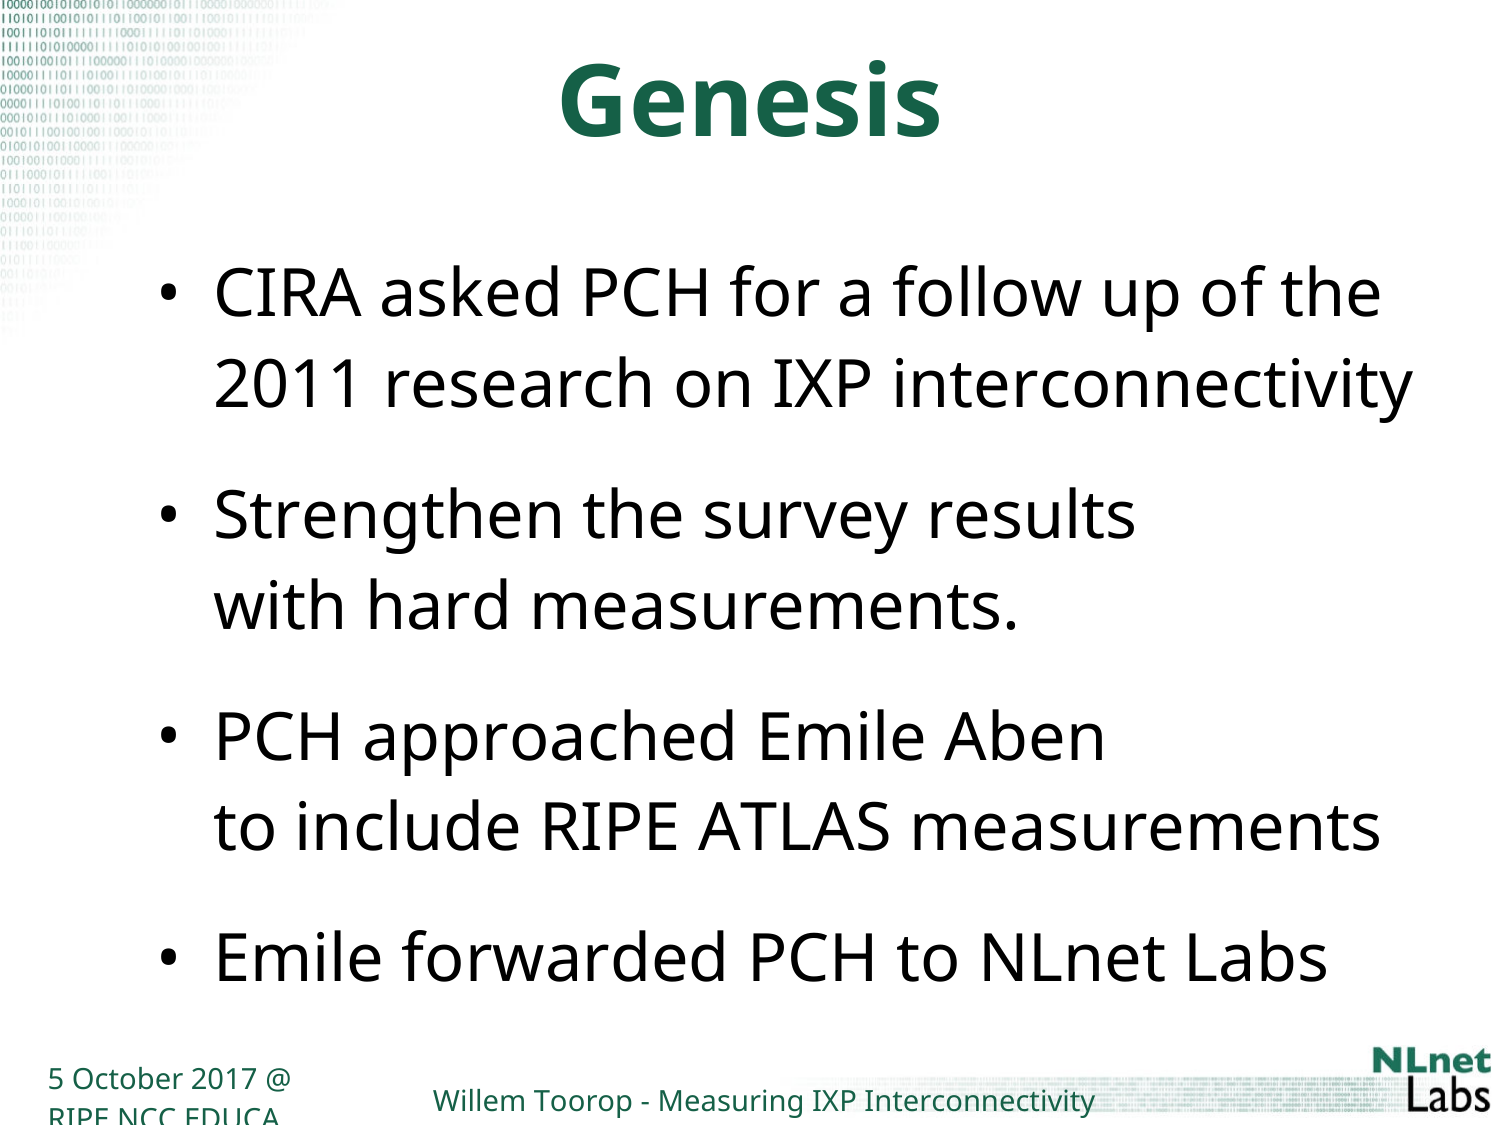

# Genesis
CIRA asked PCH for a follow up of the
2011 research on IXP interconnectivity
Strengthen the survey results
with hard measurements.
PCH approached Emile Aben
to include RIPE ATLAS measurements
Emile forwarded PCH to NLnet Labs